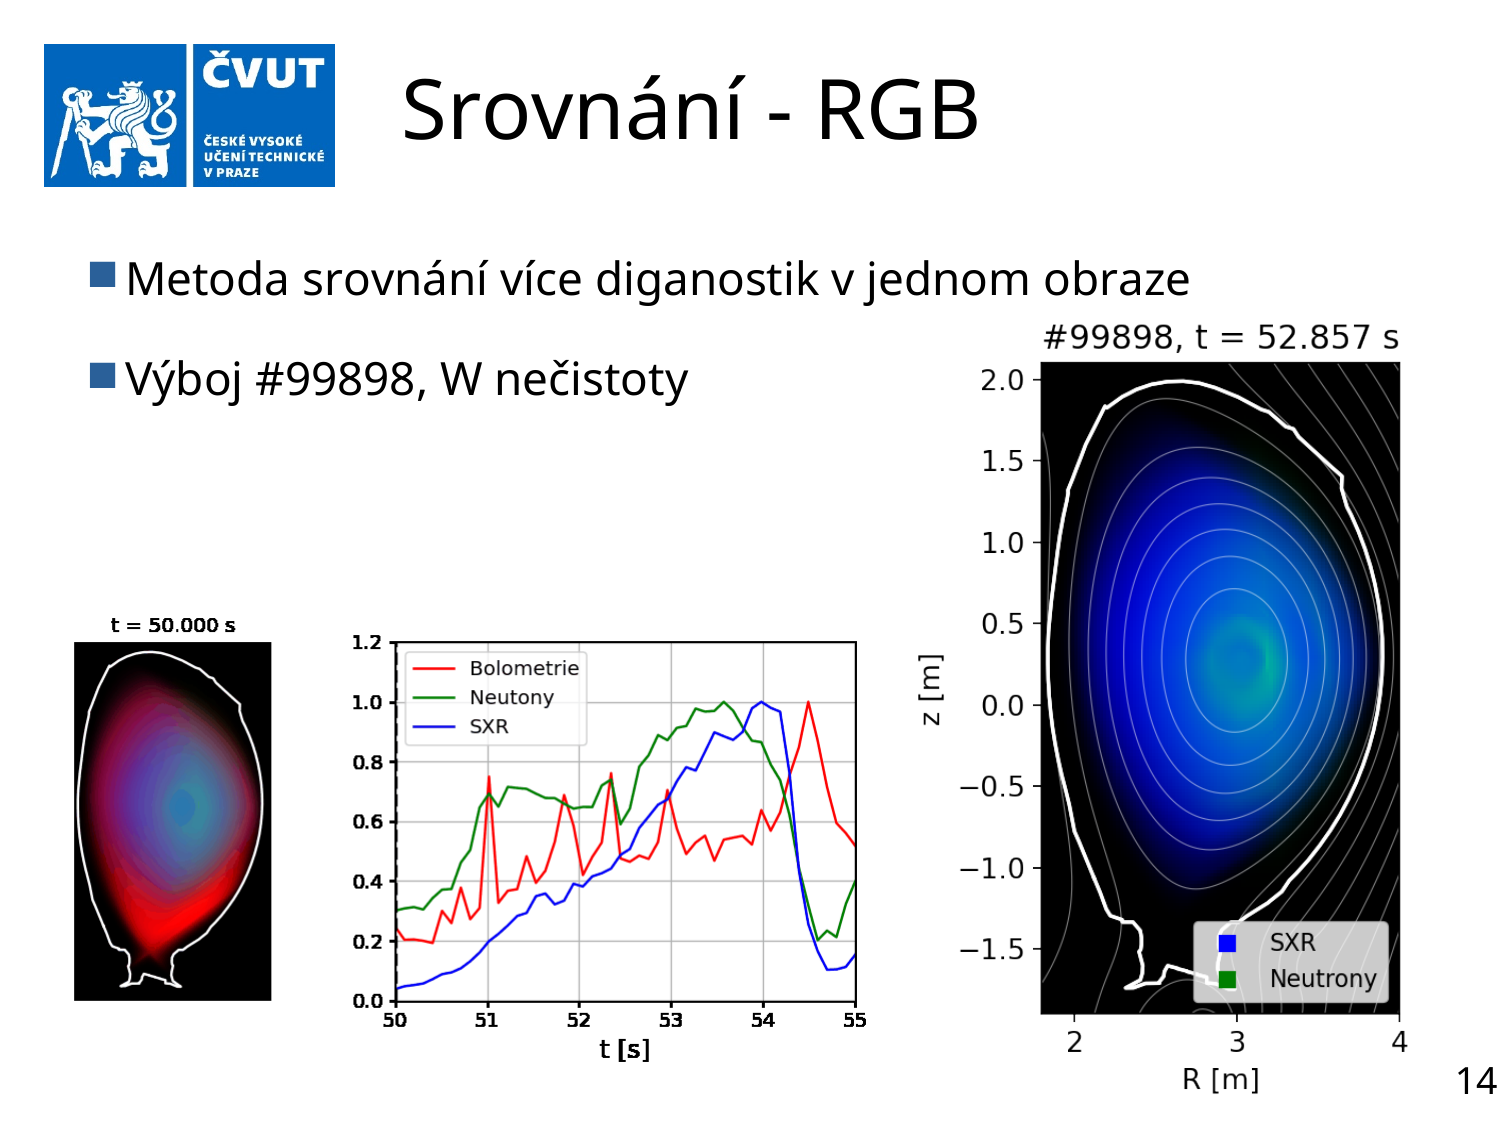

# Srovnání - RGB
Metoda srovnání více diganostik v jednom obraze
Výboj #99898, W nečistoty